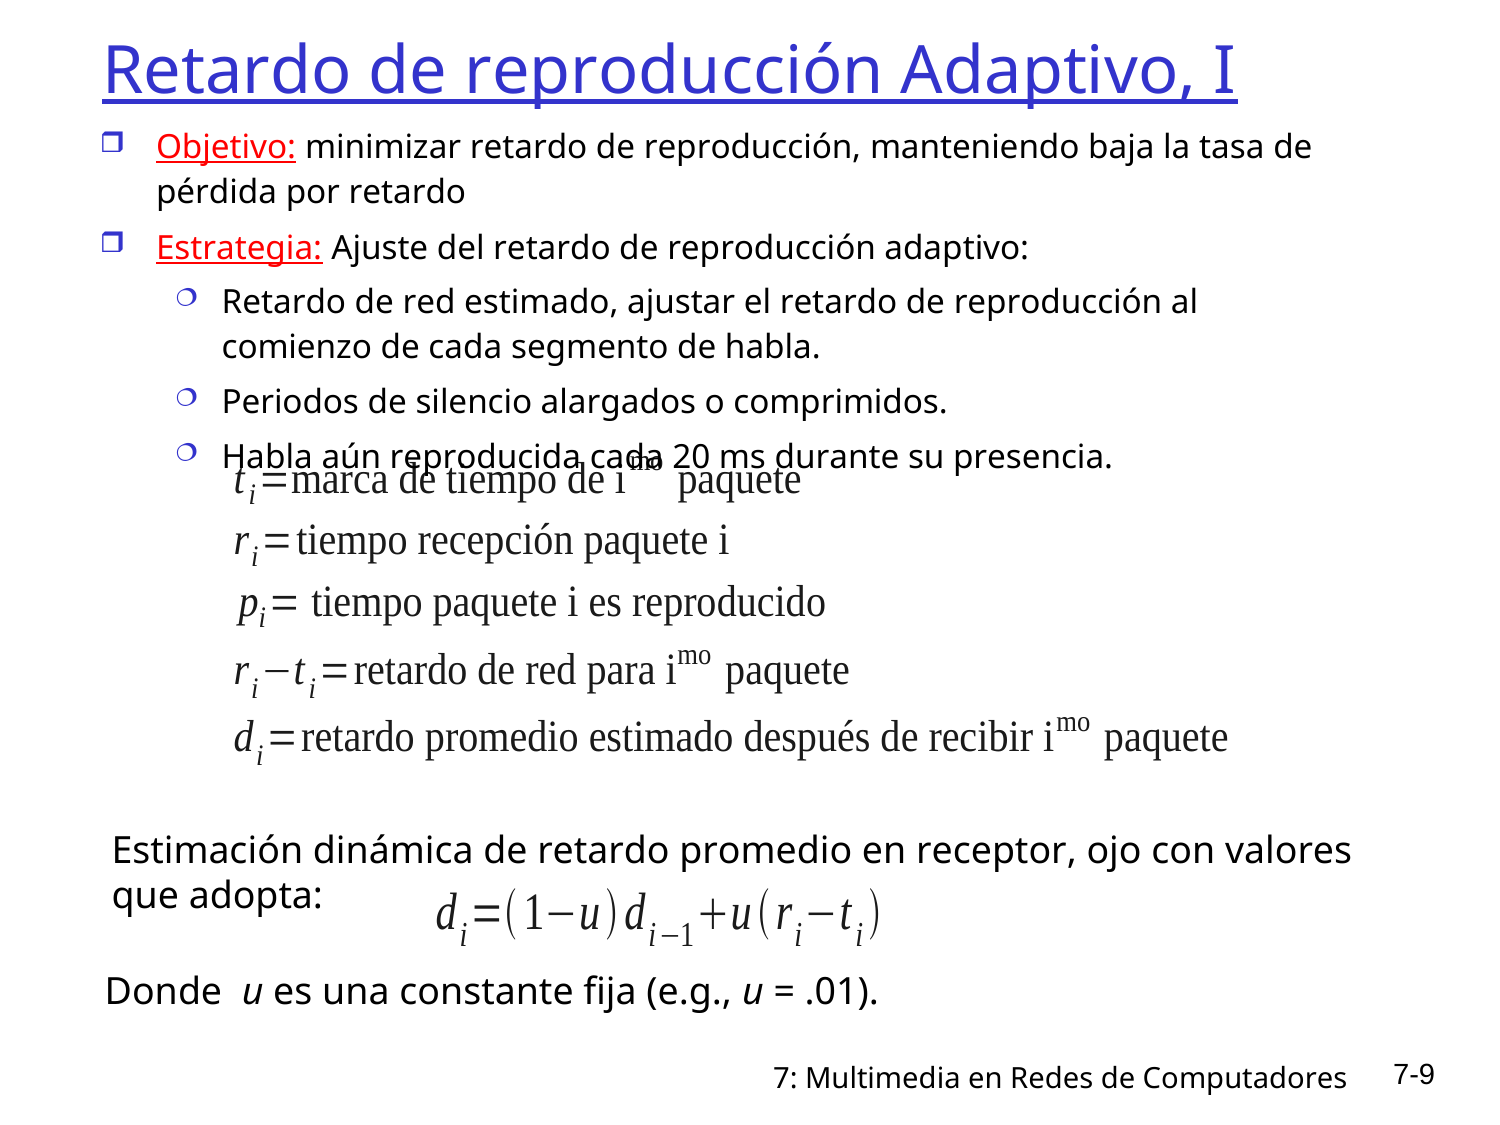

# Retardo de reproducción Adaptivo, I
Objetivo: minimizar retardo de reproducción, manteniendo baja la tasa de pérdida por retardo
Estrategia: Ajuste del retardo de reproducción adaptivo:
Retardo de red estimado, ajustar el retardo de reproducción al comienzo de cada segmento de habla.
Periodos de silencio alargados o comprimidos.
Habla aún reproducida cada 20 ms durante su presencia.
Estimación dinámica de retardo promedio en receptor, ojo con valores
que adopta:
Donde u es una constante fija (e.g., u = .01).
9